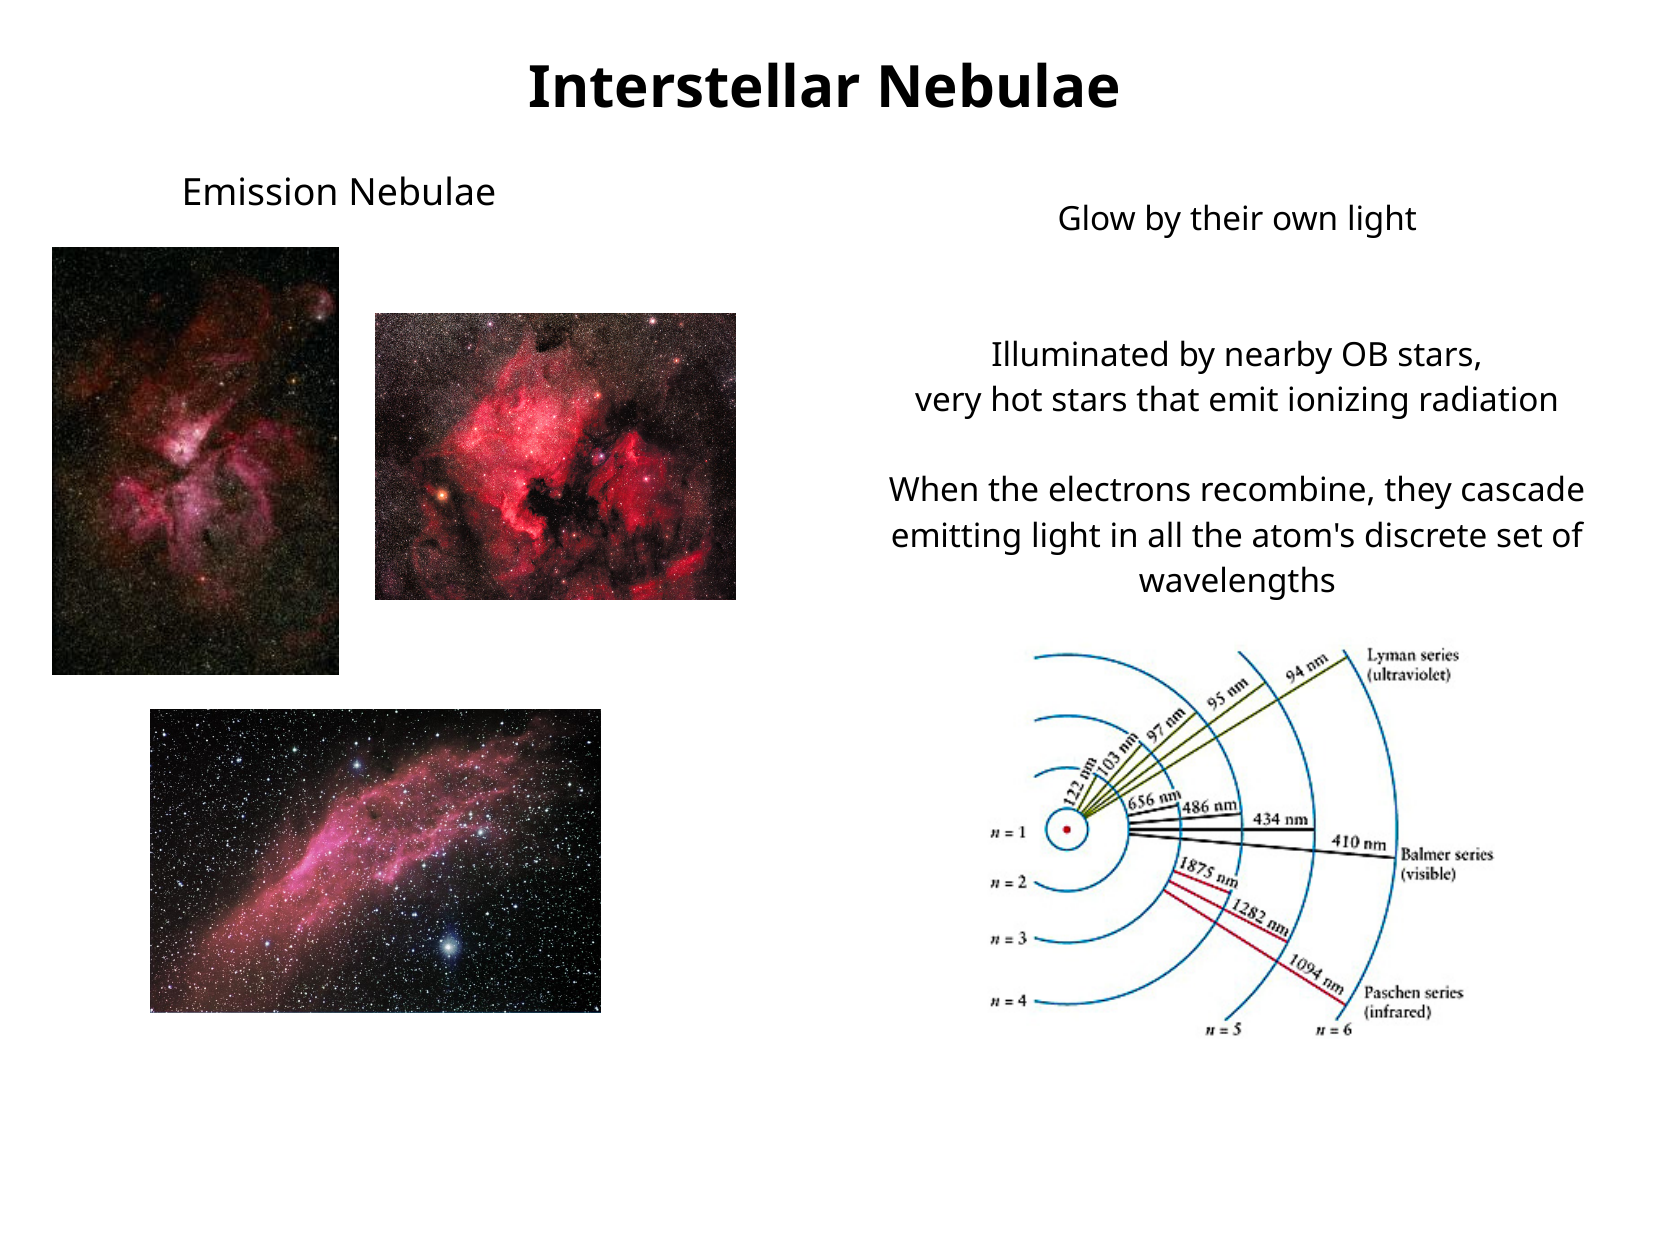

Interstellar Nebulae
Emission Nebulae
Glow by their own light
Illuminated by nearby OB stars,
very hot stars that emit ionizing radiation
When the electrons recombine, they cascade emitting light in all the atom's discrete set of wavelengths